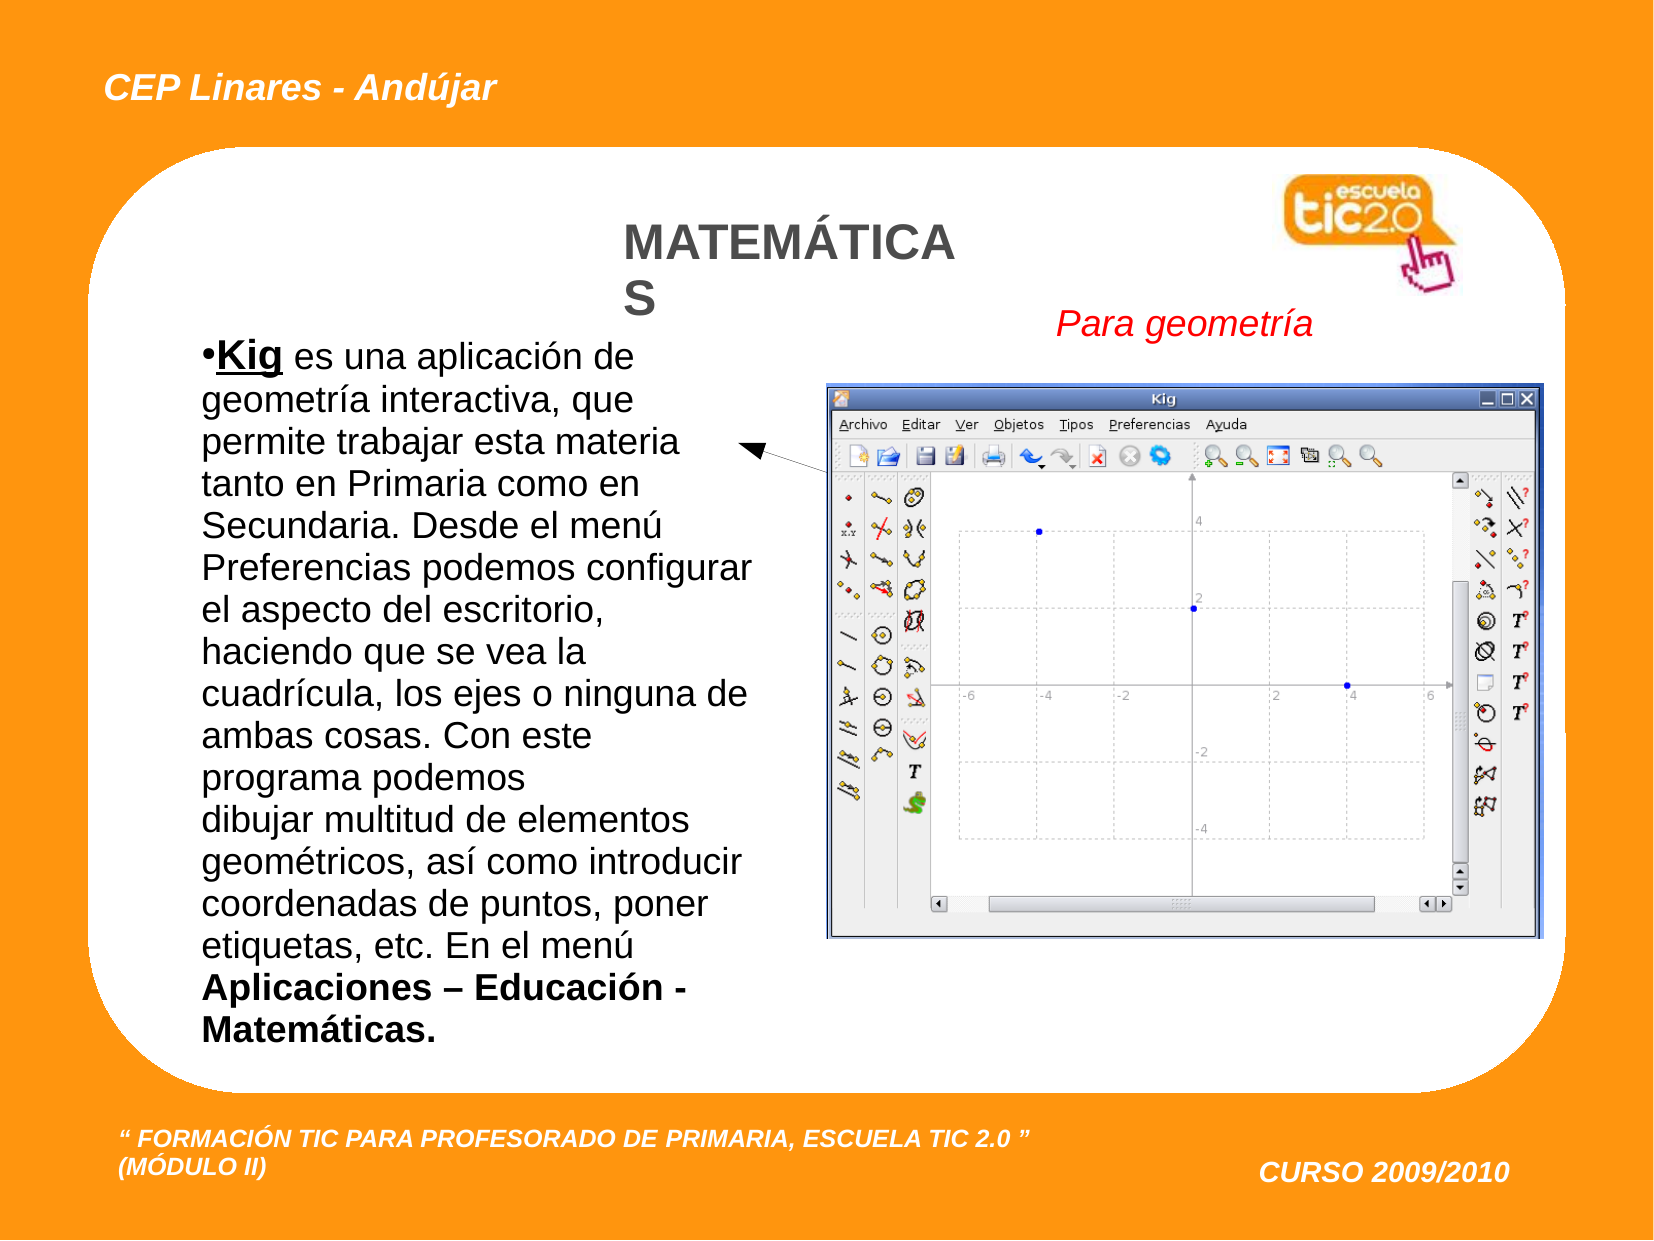

MATEMÁTICAS
Para geometría
Kig es una aplicación de geometría interactiva, que permite trabajar esta materia tanto en Primaria como en Secundaria. Desde el menú Preferencias podemos configurar el aspecto del escritorio,
haciendo que se vea la cuadrícula, los ejes o ninguna de ambas cosas. Con este programa podemos
dibujar multitud de elementos geométricos, así como introducir coordenadas de puntos, poner
etiquetas, etc. En el menú Aplicaciones – Educación - Matemáticas.